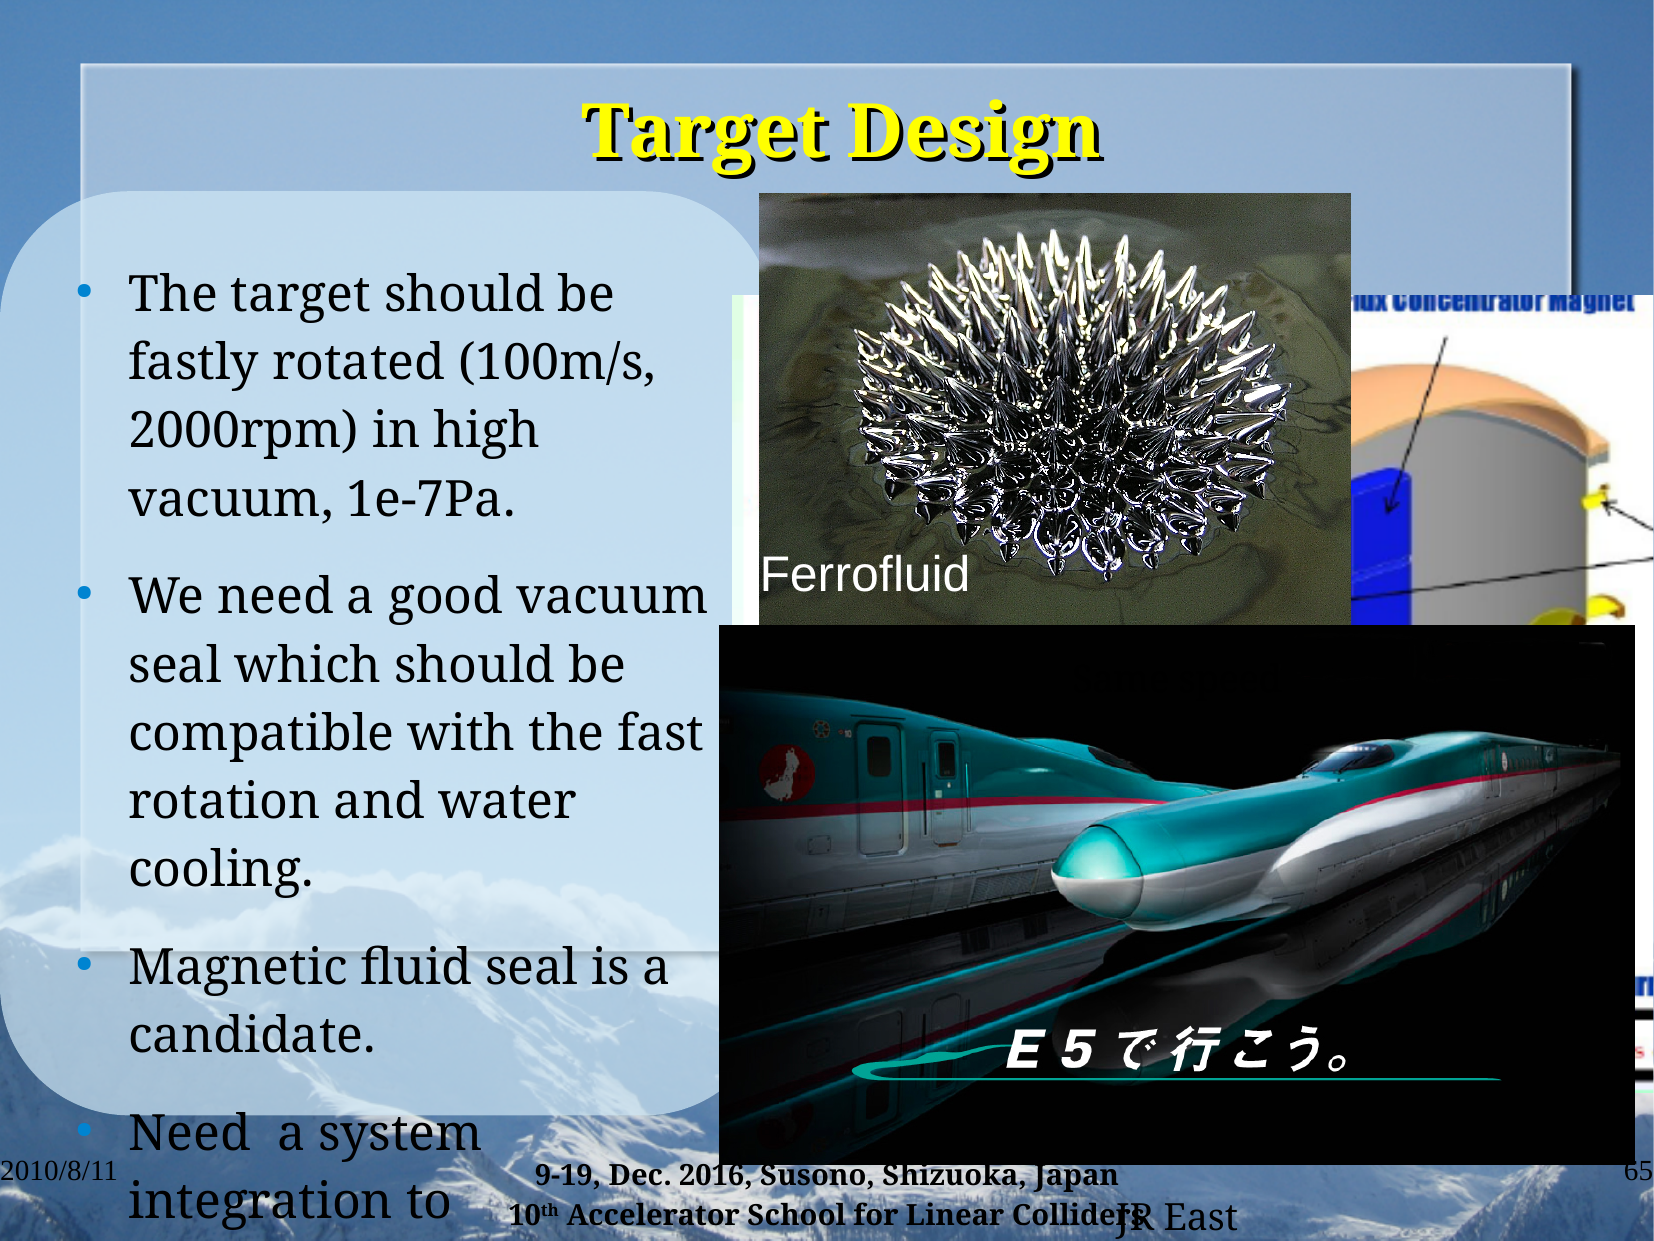

# Target Design
Ferrofluid
The target should be fastly rotated (100m/s, 2000rpm) in high vacuum, 1e-7Pa.
We need a good vacuum seal which should be compatible with the fast rotation and water cooling.
Magnetic fluid seal is a candidate.
Need a system integration to demonstrate the technical feasibility.
Same speed
JR East
2010/8/11
65